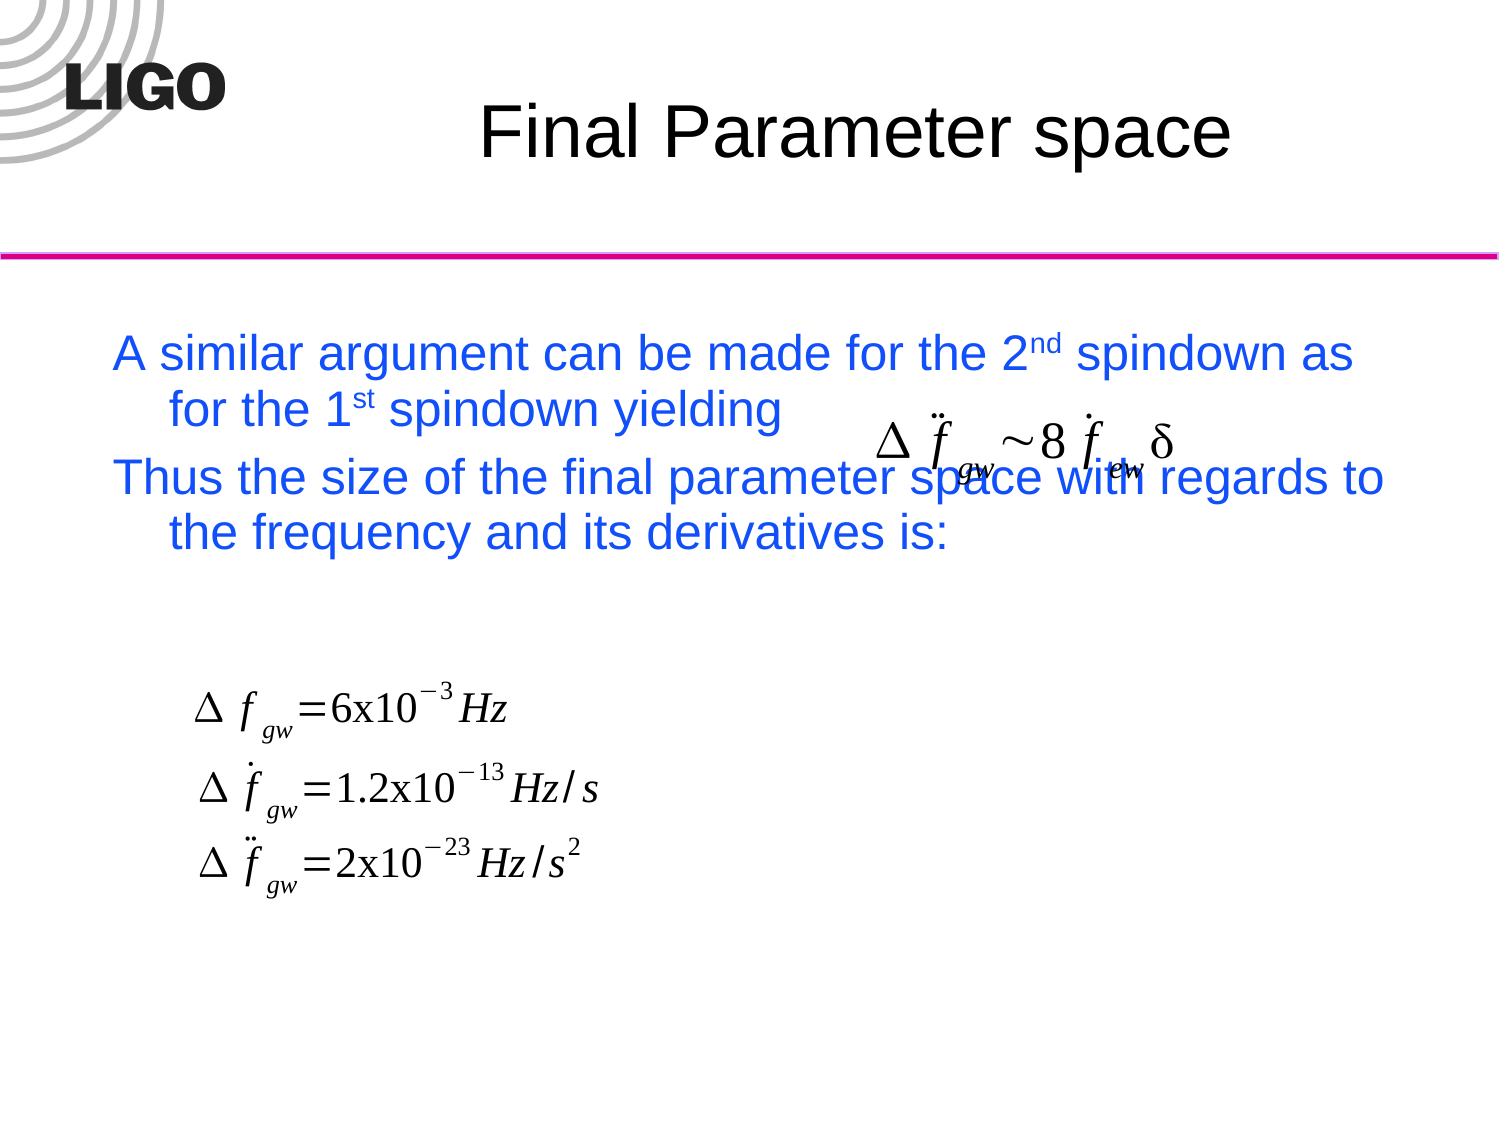

# Final Parameter space
A similar argument can be made for the 2nd spindown as for the 1st spindown yielding
Thus the size of the final parameter space with regards to the frequency and its derivatives is: